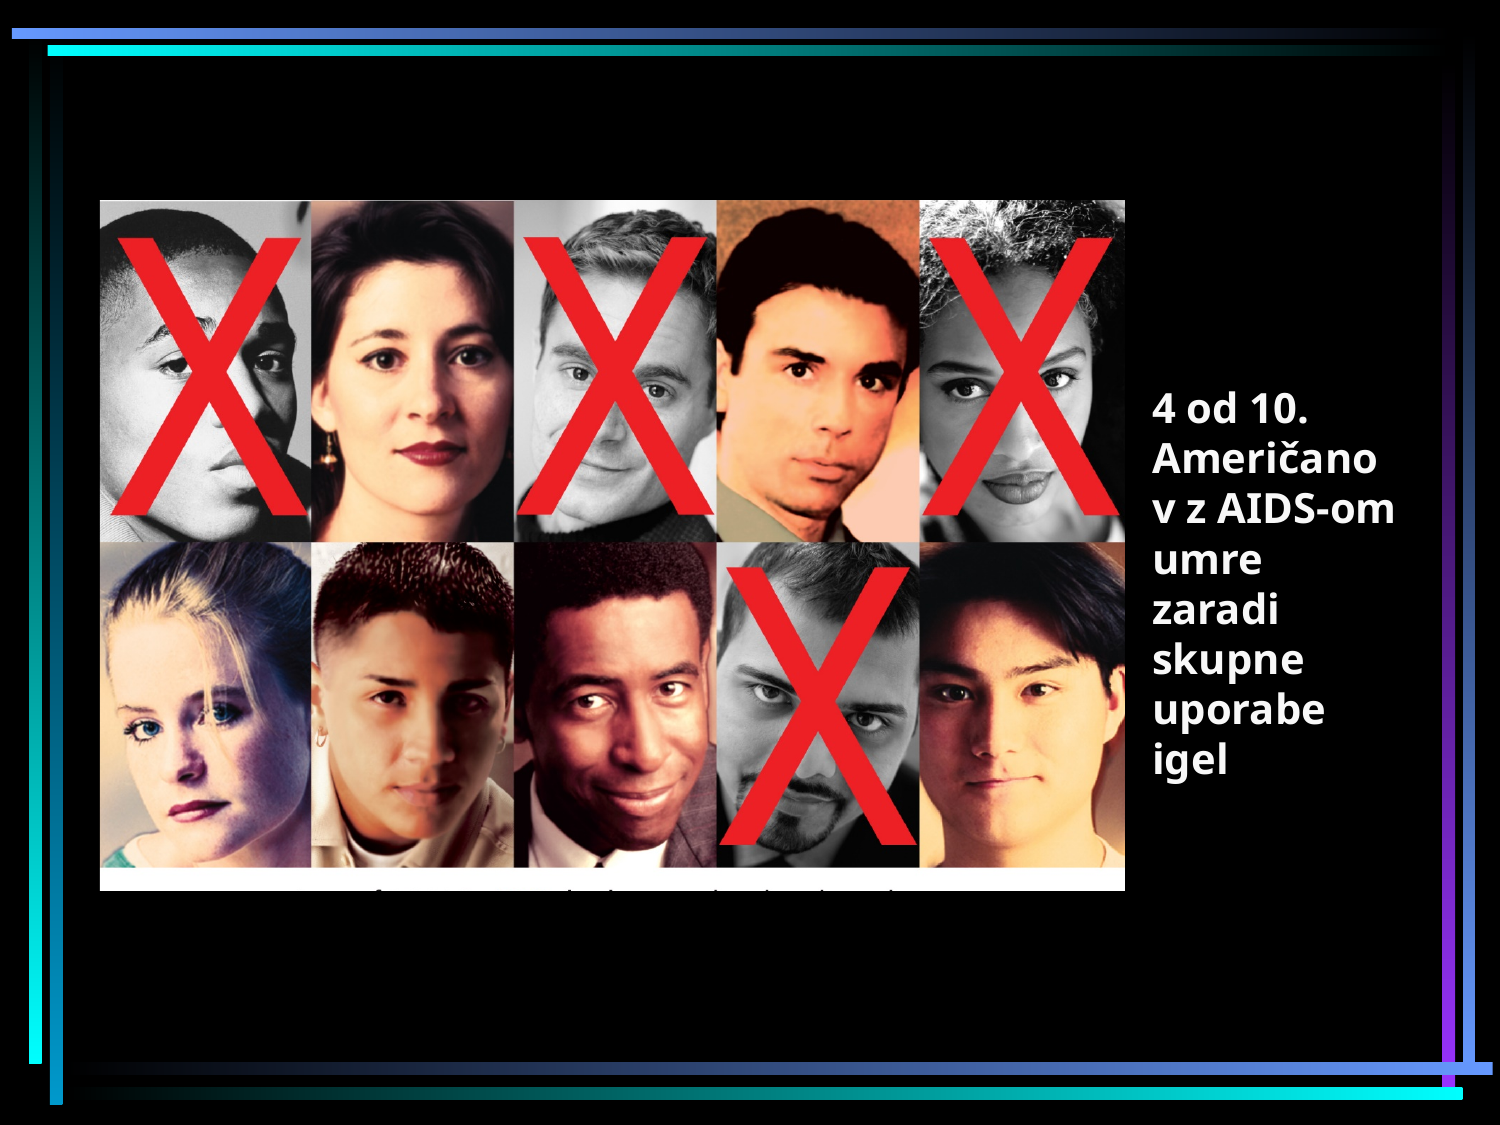

4 od 10. Američanov z AIDS-om umre zaradi skupne uporabe igel